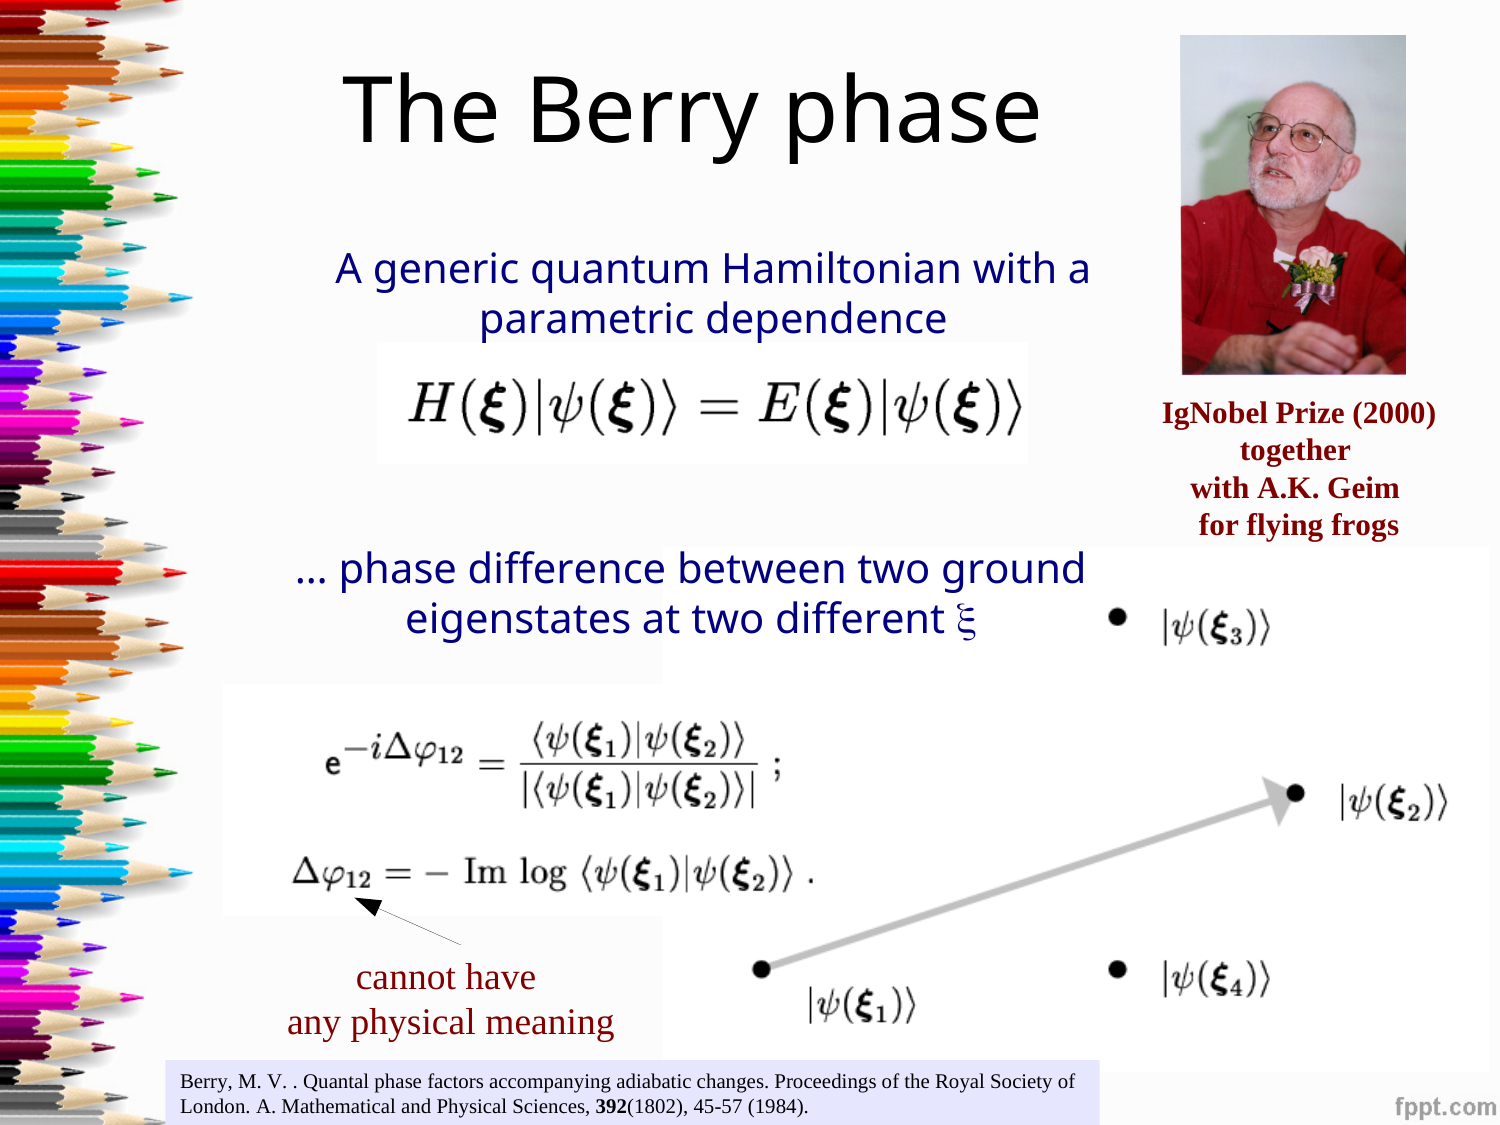

# The Berry phase
A generic quantum Hamiltonian with a parametric dependence
IgNobel Prize (2000) together
with A.K. Geim
for flying frogs
… phase difference between two ground eigenstates at two different x
cannot have
any physical meaning
Berry, M. V. . Quantal phase factors accompanying adiabatic changes. Proceedings of the Royal Society of London. A. Mathematical and Physical Sciences, 392(1802), 45-57 (1984).